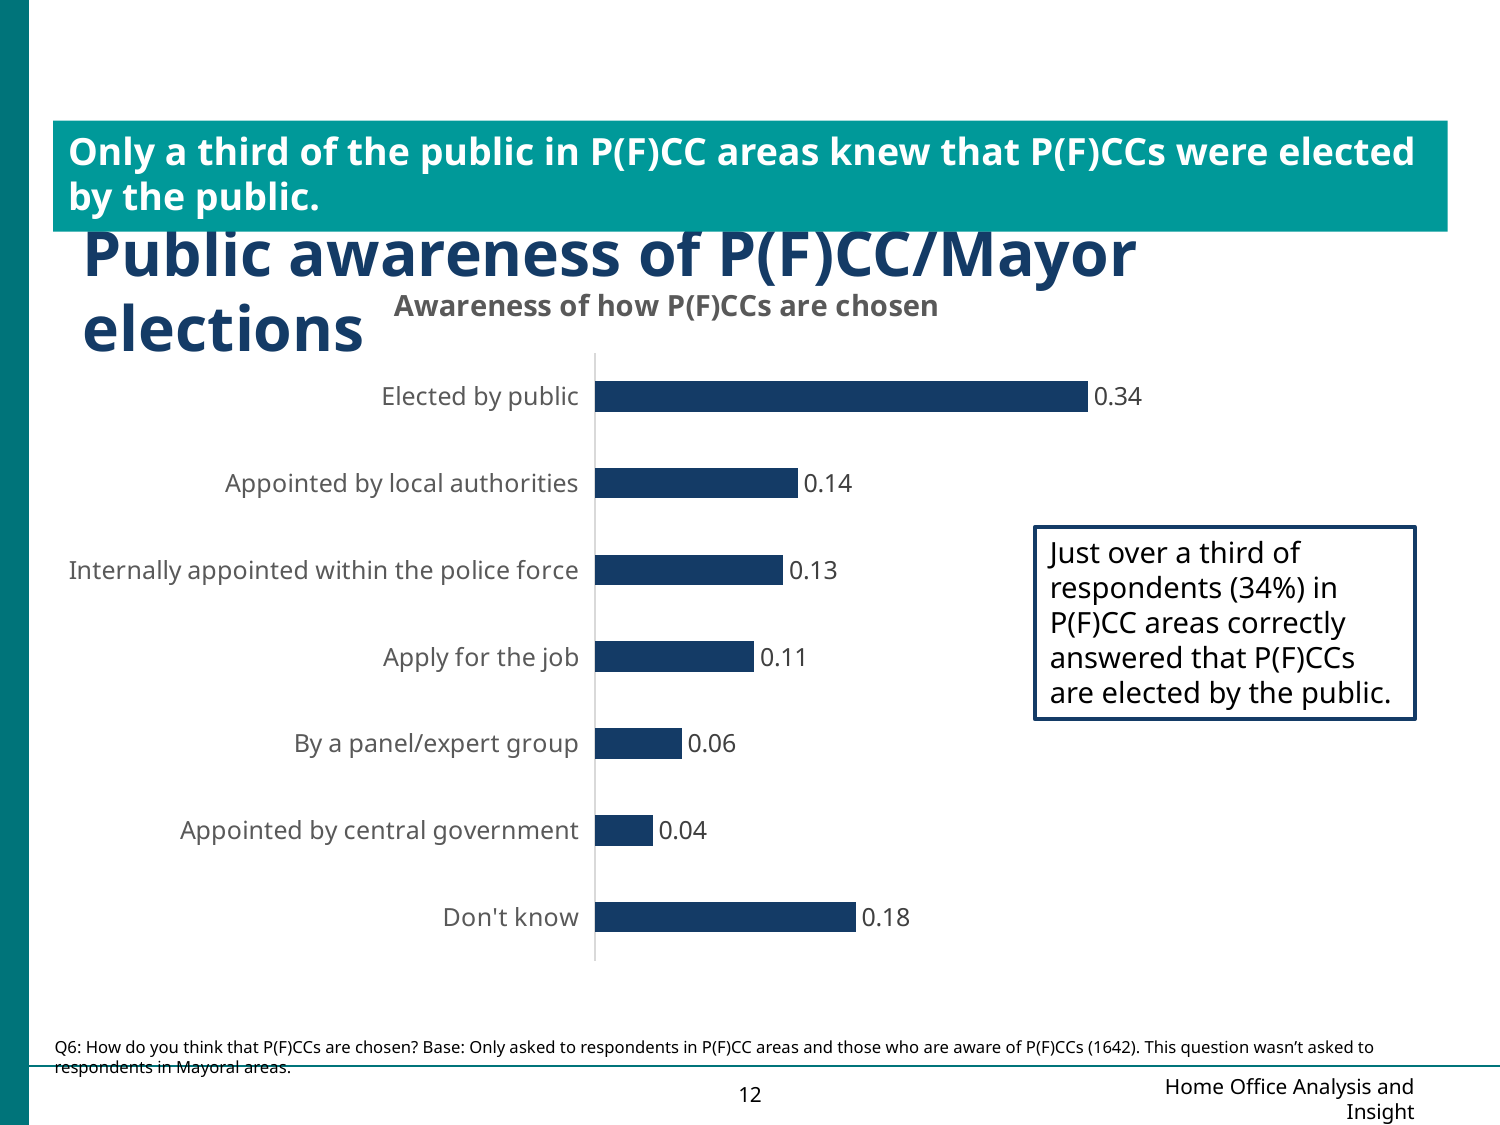

Only a third of the public in P(F)CC areas knew that P(F)CCs were elected by the public.
# Public awareness of P(F)CC/Mayor elections
### Chart: Awareness of how P(F)CCs are chosen
| Category | PFCC/PCC |
|---|---|
| Elected by public | 0.34 |
| Appointed by local authorities | 0.14 |
| Internally appointed within the police force | 0.13 |
| Apply for the job | 0.11 |
| By a panel/expert group | 0.06 |
| Appointed by central government | 0.04 |
| Don't know | 0.18 |Just over a third of respondents (34%) in P(F)CC areas correctly answered that P(F)CCs are elected by the public.
Q6: How do you think that P(F)CCs are chosen? Base: Only asked to respondents in P(F)CC areas and those who are aware of P(F)CCs (1642). This question wasn’t asked to respondents in Mayoral areas.
4